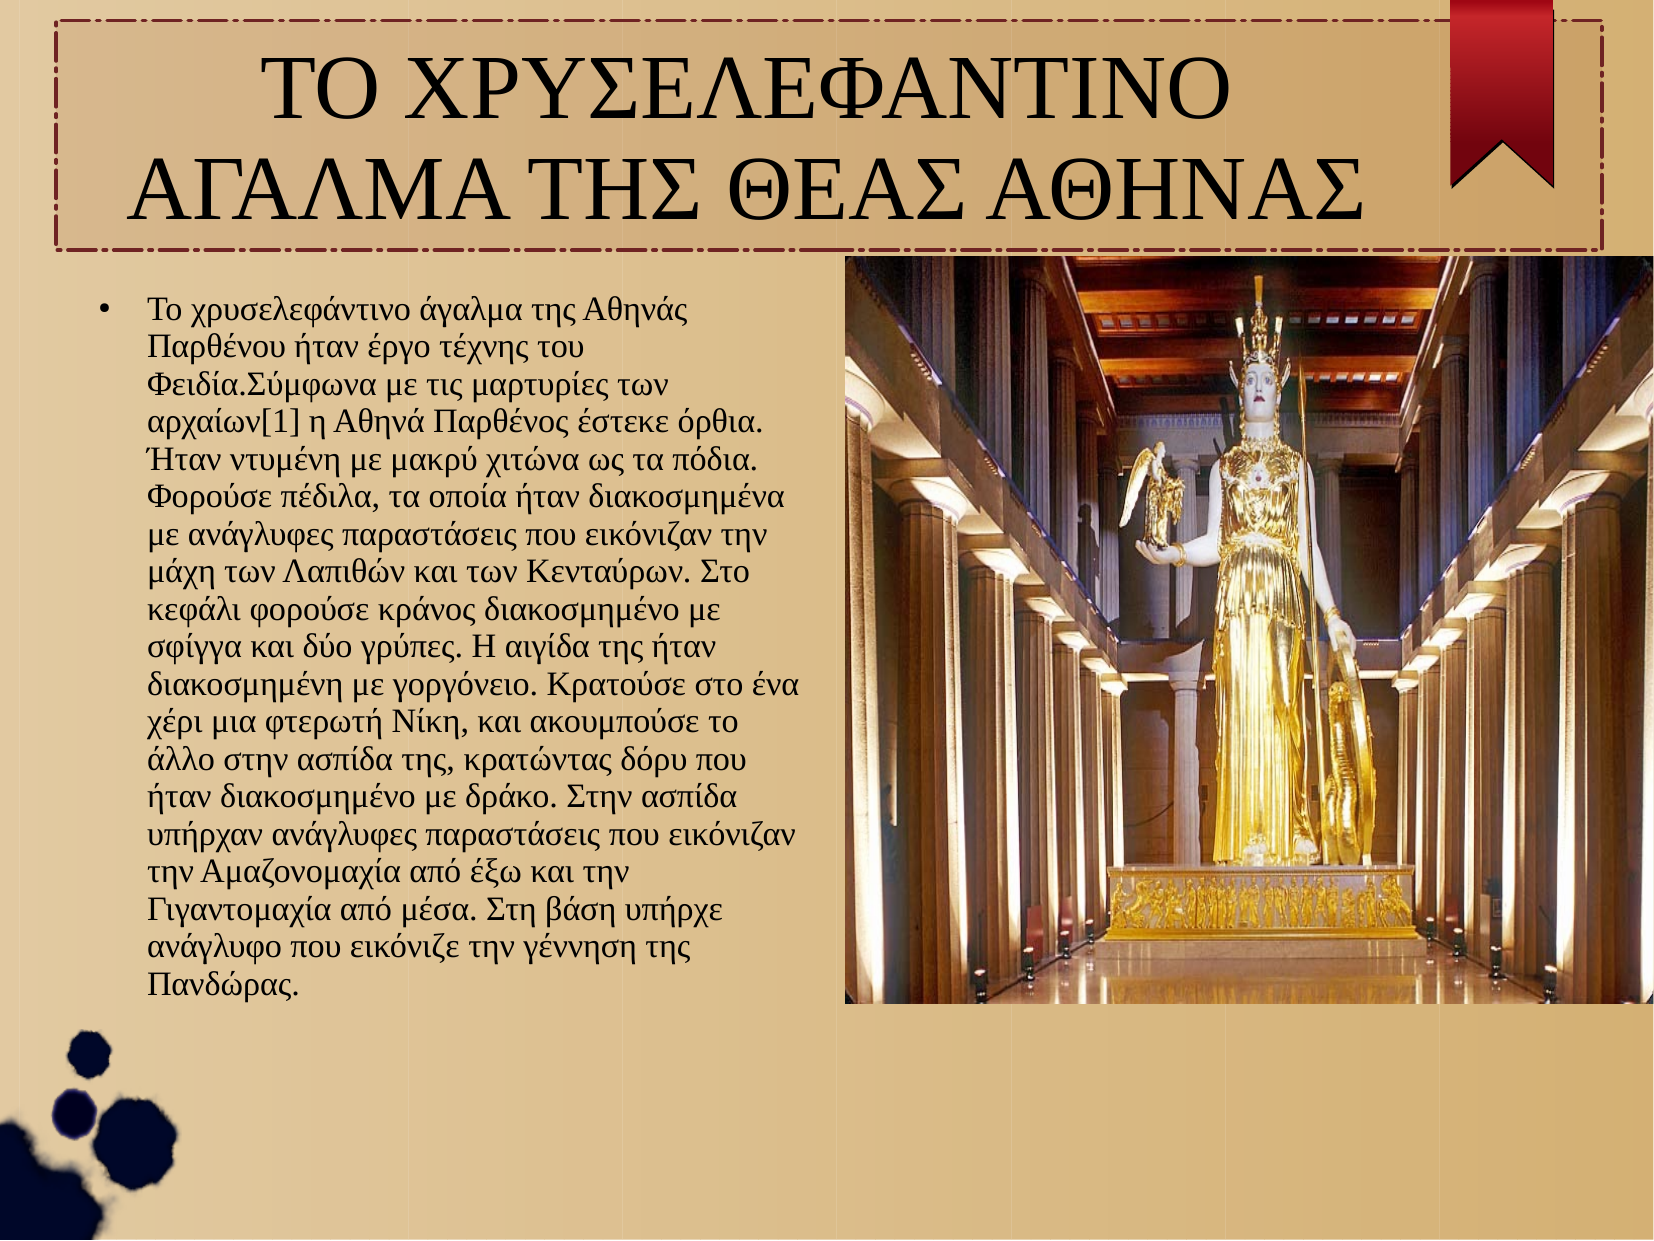

# ΤΟ ΧΡΥΣΕΛΕΦΑΝΤΙΝΟ ΑΓΑΛΜΑ ΤΗΣ ΘΕΑΣ ΑΘΗΝΑΣ
Το χρυσελεφάντινο άγαλμα της Αθηνάς Παρθένου ήταν έργο τέχνης του Φειδία.Σύμφωνα με τις μαρτυρίες των αρχαίων[1] η Αθηνά Παρθένος έστεκε όρθια. Ήταν ντυμένη με μακρύ χιτώνα ως τα πόδια. Φορούσε πέδιλα, τα οποία ήταν διακοσμημένα με ανάγλυφες παραστάσεις που εικόνιζαν την μάχη των Λαπιθών και των Κενταύρων. Στο κεφάλι φορούσε κράνος διακοσμημένο με σφίγγα και δύο γρύπες. Η αιγίδα της ήταν διακοσμημένη με γοργόνειο. Κρατούσε στο ένα χέρι μια φτερωτή Νίκη, και ακουμπούσε το άλλο στην ασπίδα της, κρατώντας δόρυ που ήταν διακοσμημένο με δράκο. Στην ασπίδα υπήρχαν ανάγλυφες παραστάσεις που εικόνιζαν την Αμαζονομαχία από έξω και την Γιγαντομαχία από μέσα. Στη βάση υπήρχε ανάγλυφο που εικόνιζε την γέννηση της Πανδώρας.